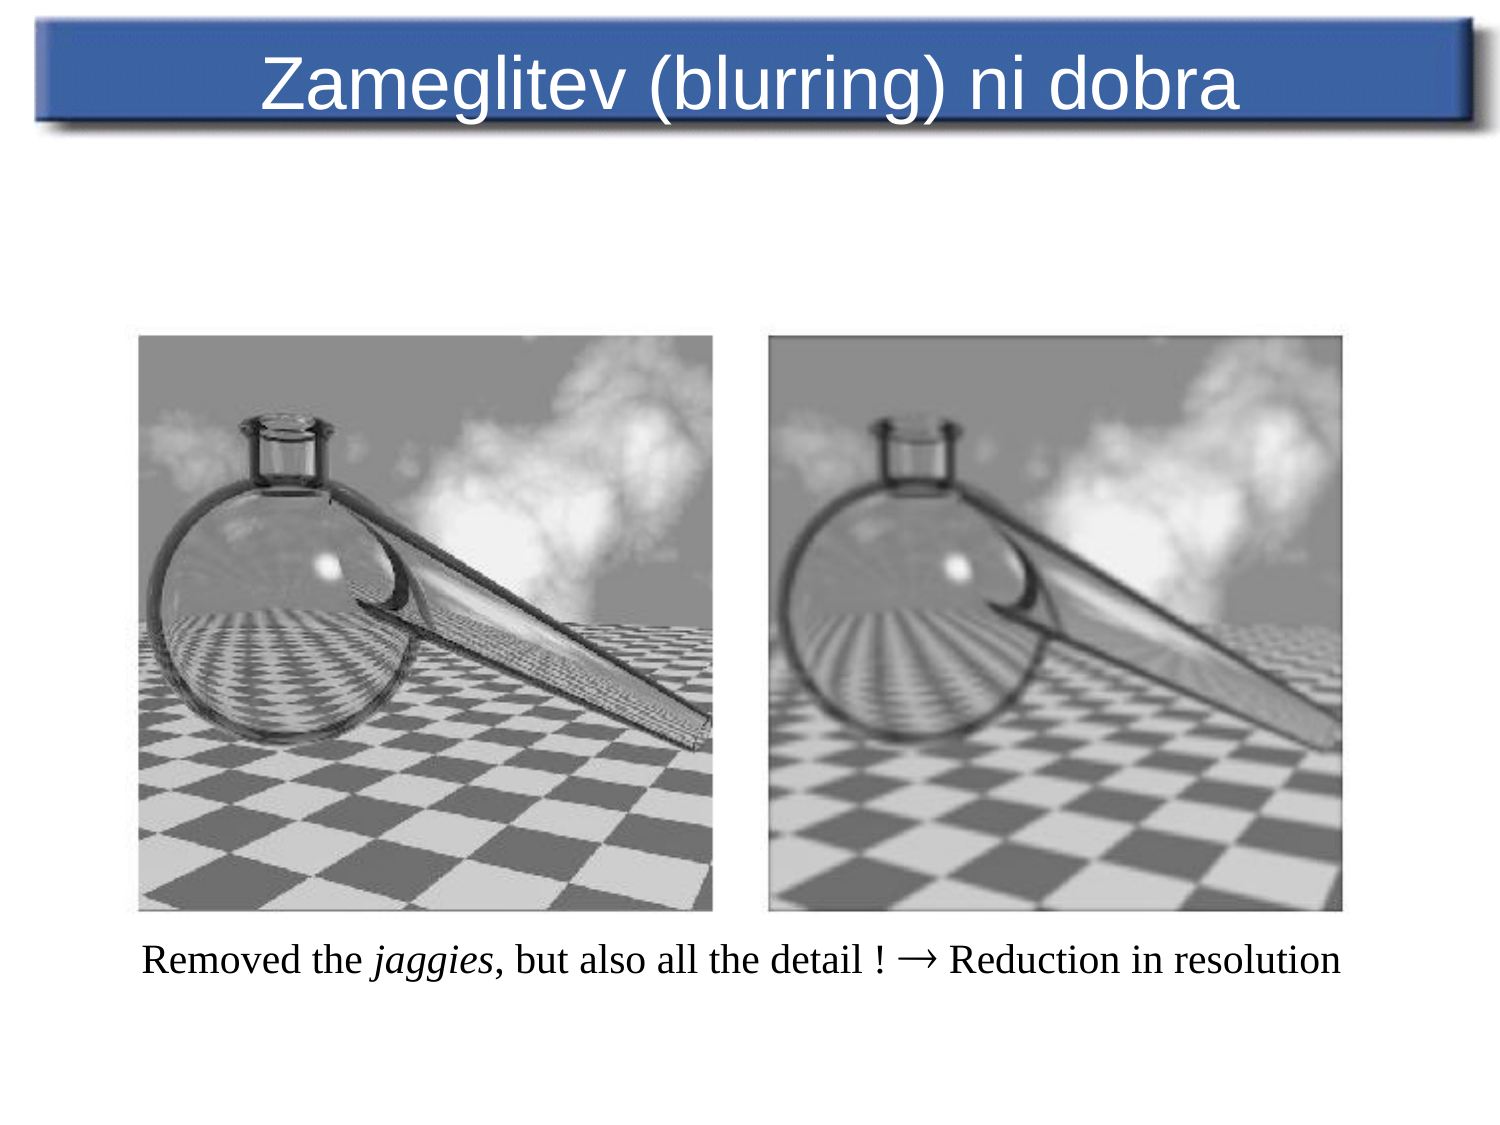

# Zameglitev (blurring) ni dobra
Removed the jaggies, but also all the detail !  Reduction in resolution